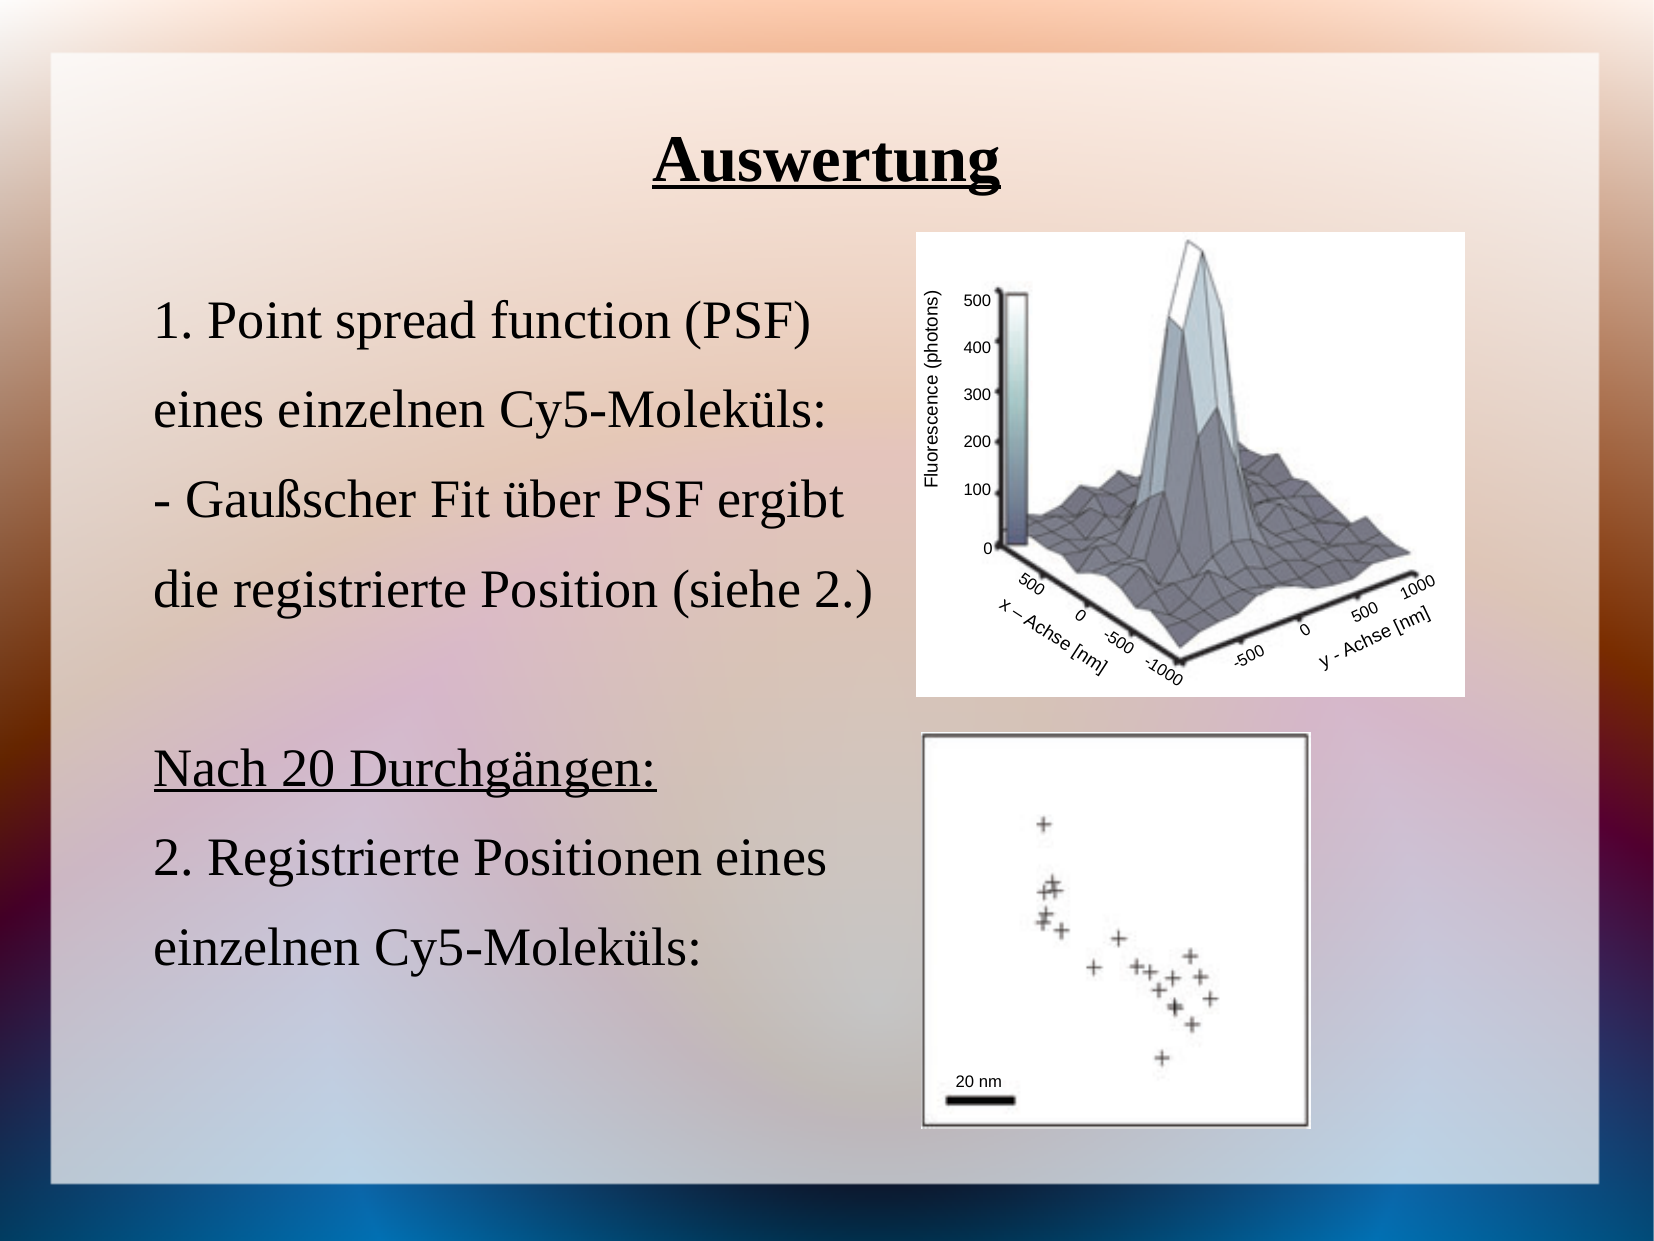

# Auswertung
500
1. Point spread function (PSF)
eines einzelnen Cy5-Moleküls:
- Gaußscher Fit über PSF ergibt
die registrierte Position (siehe 2.)
Nach 20 Durchgängen:
2. Registrierte Positionen eines
einzelnen Cy5-Moleküls:
400
Fluorescence (photons)
300
200
100
0
500
1000
500
0
0
y - Achse [nm]
x – Achse [nm]
-500
-500
-1000
20 nm